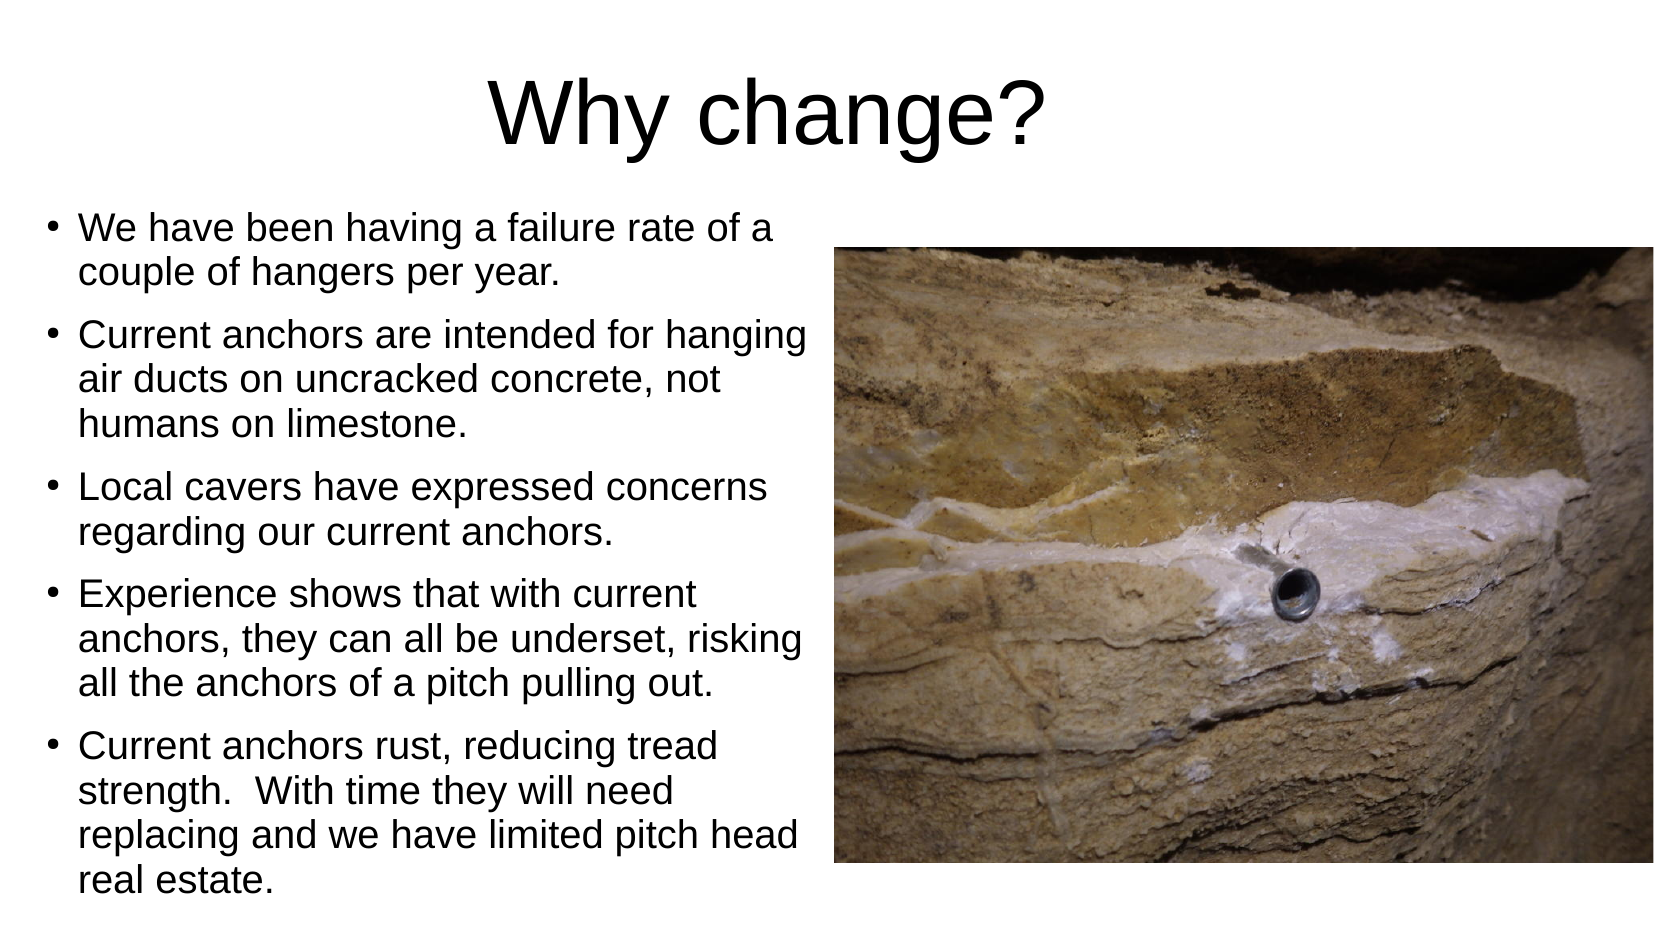

# Why change?
We have been having a failure rate of a couple of hangers per year.
Current anchors are intended for hanging air ducts on uncracked concrete, not humans on limestone.
Local cavers have expressed concerns regarding our current anchors.
Experience shows that with current anchors, they can all be underset, risking all the anchors of a pitch pulling out.
Current anchors rust, reducing tread strength. With time they will need replacing and we have limited pitch head real estate.